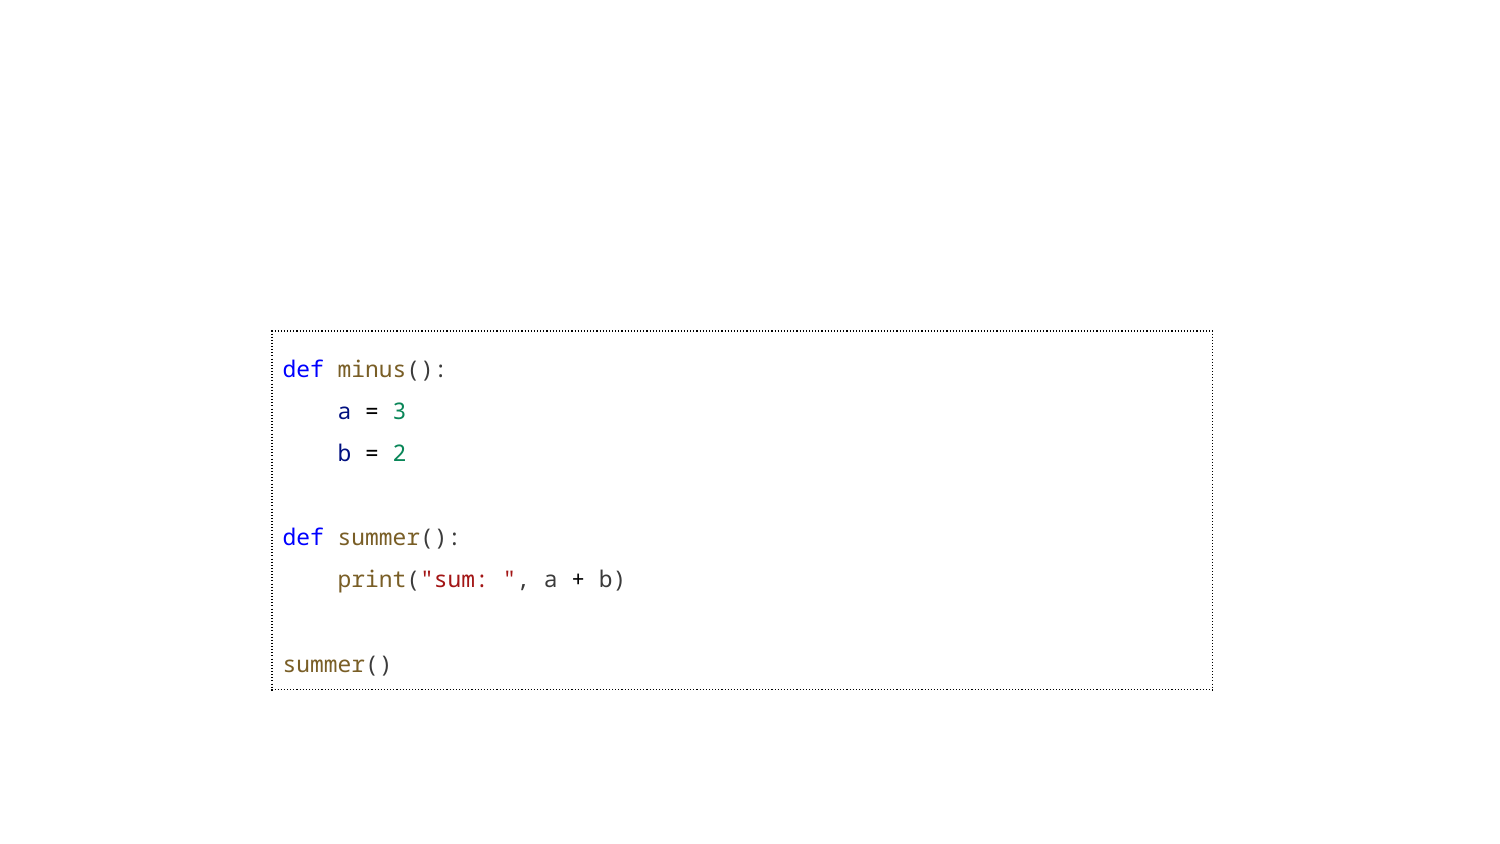

#
| def minus(): a = 3 b = 2 def summer(): print("sum: ", a + b) summer() |
| --- |